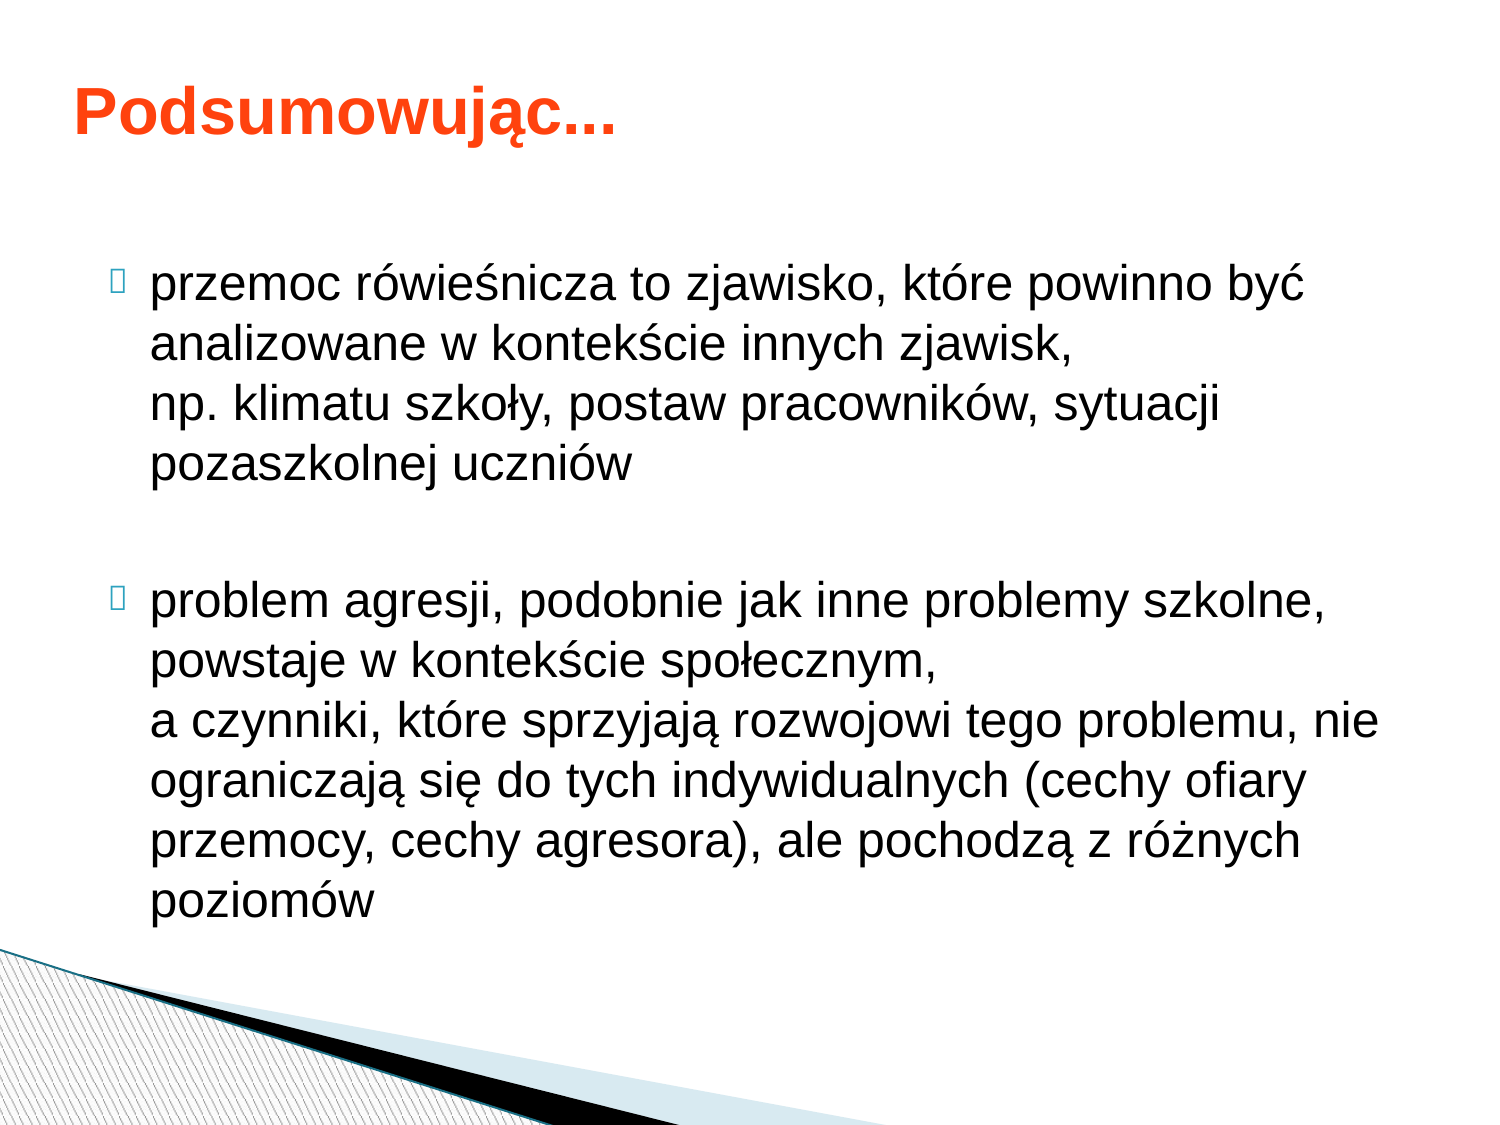

Podsumowując...
# przemoc rówieśnicza to zjawisko, które powinno być analizowane w kontekście innych zjawisk, np. klimatu szkoły, postaw pracowników, sytuacji pozaszkolnej uczniów
problem agresji, podobnie jak inne problemy szkolne, powstaje w kontekście społecznym,
a czynniki, które sprzyjają rozwojowi tego problemu, nie ograniczają się do tych indywidualnych (cechy ofiary przemocy, cechy agresora), ale pochodzą z różnych poziomów